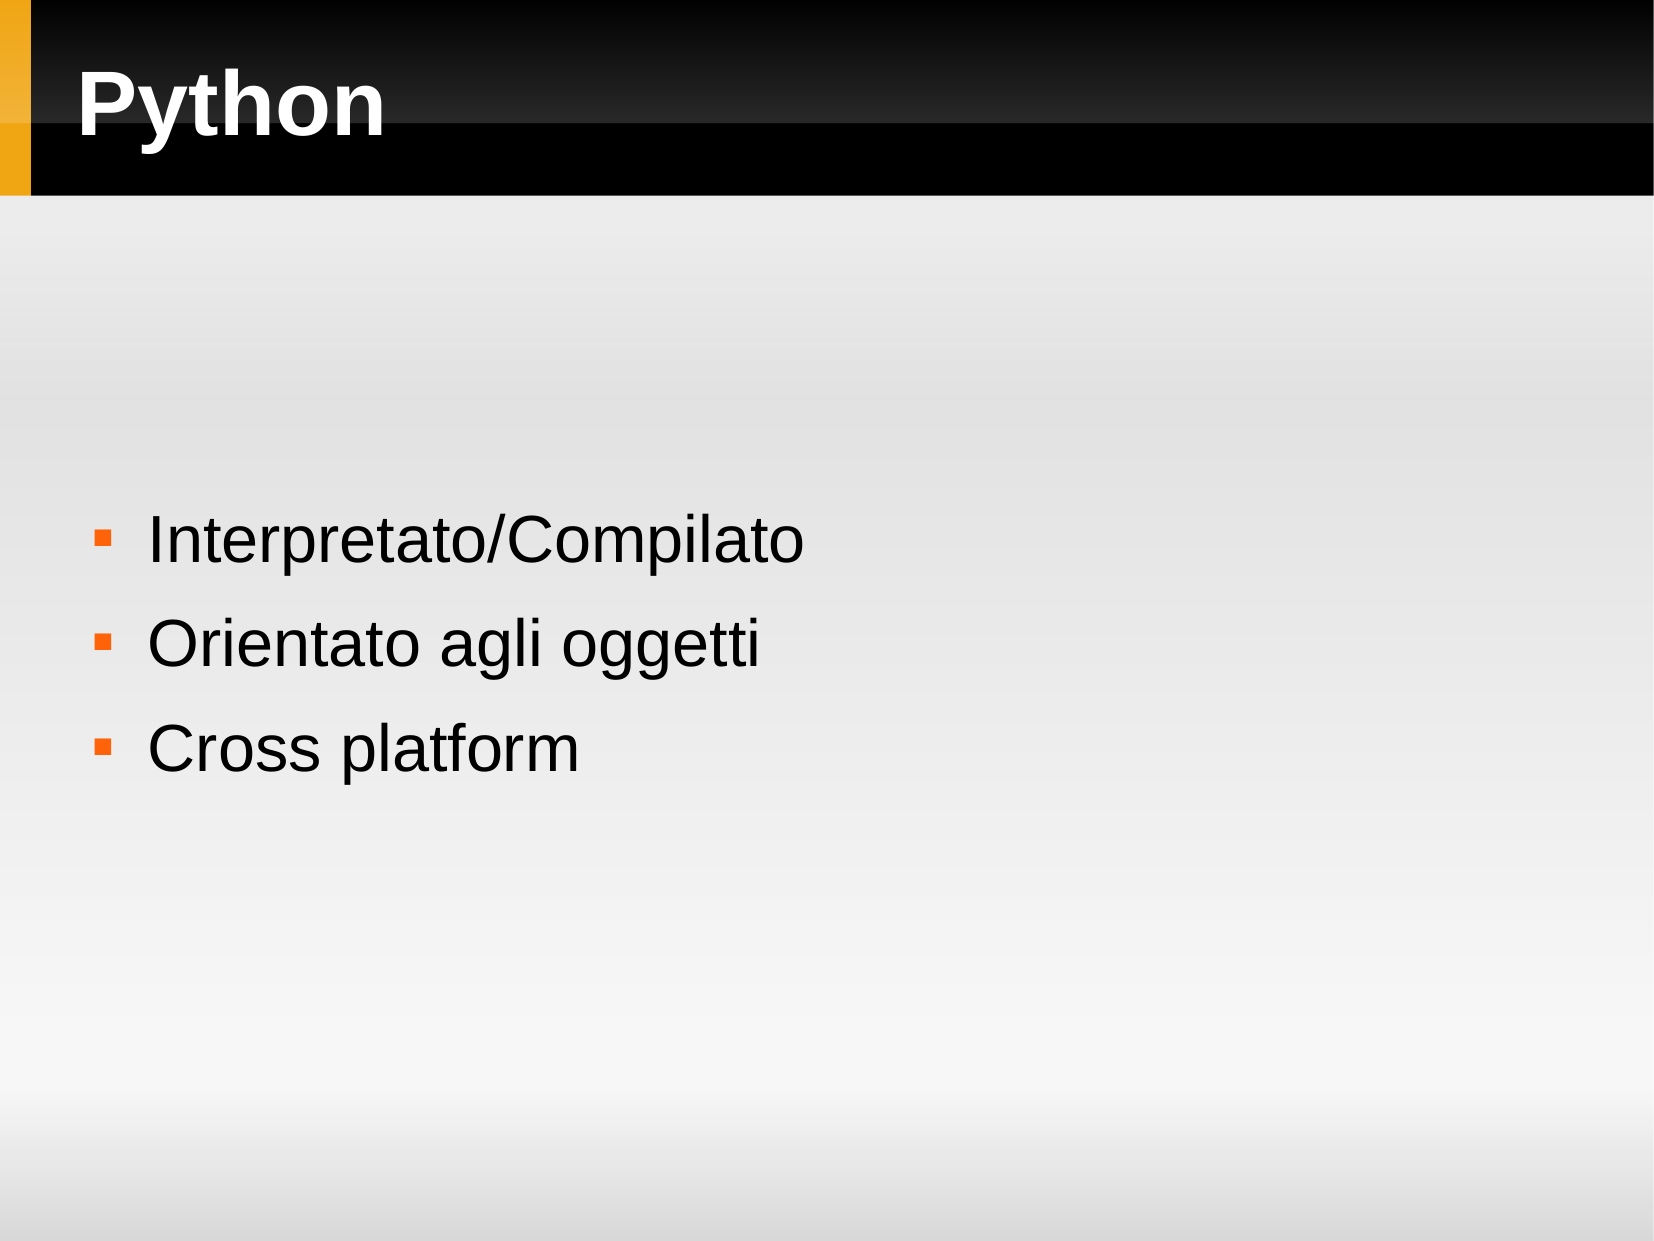

# Python
Interpretato/Compilato
Orientato agli oggetti
Cross platform